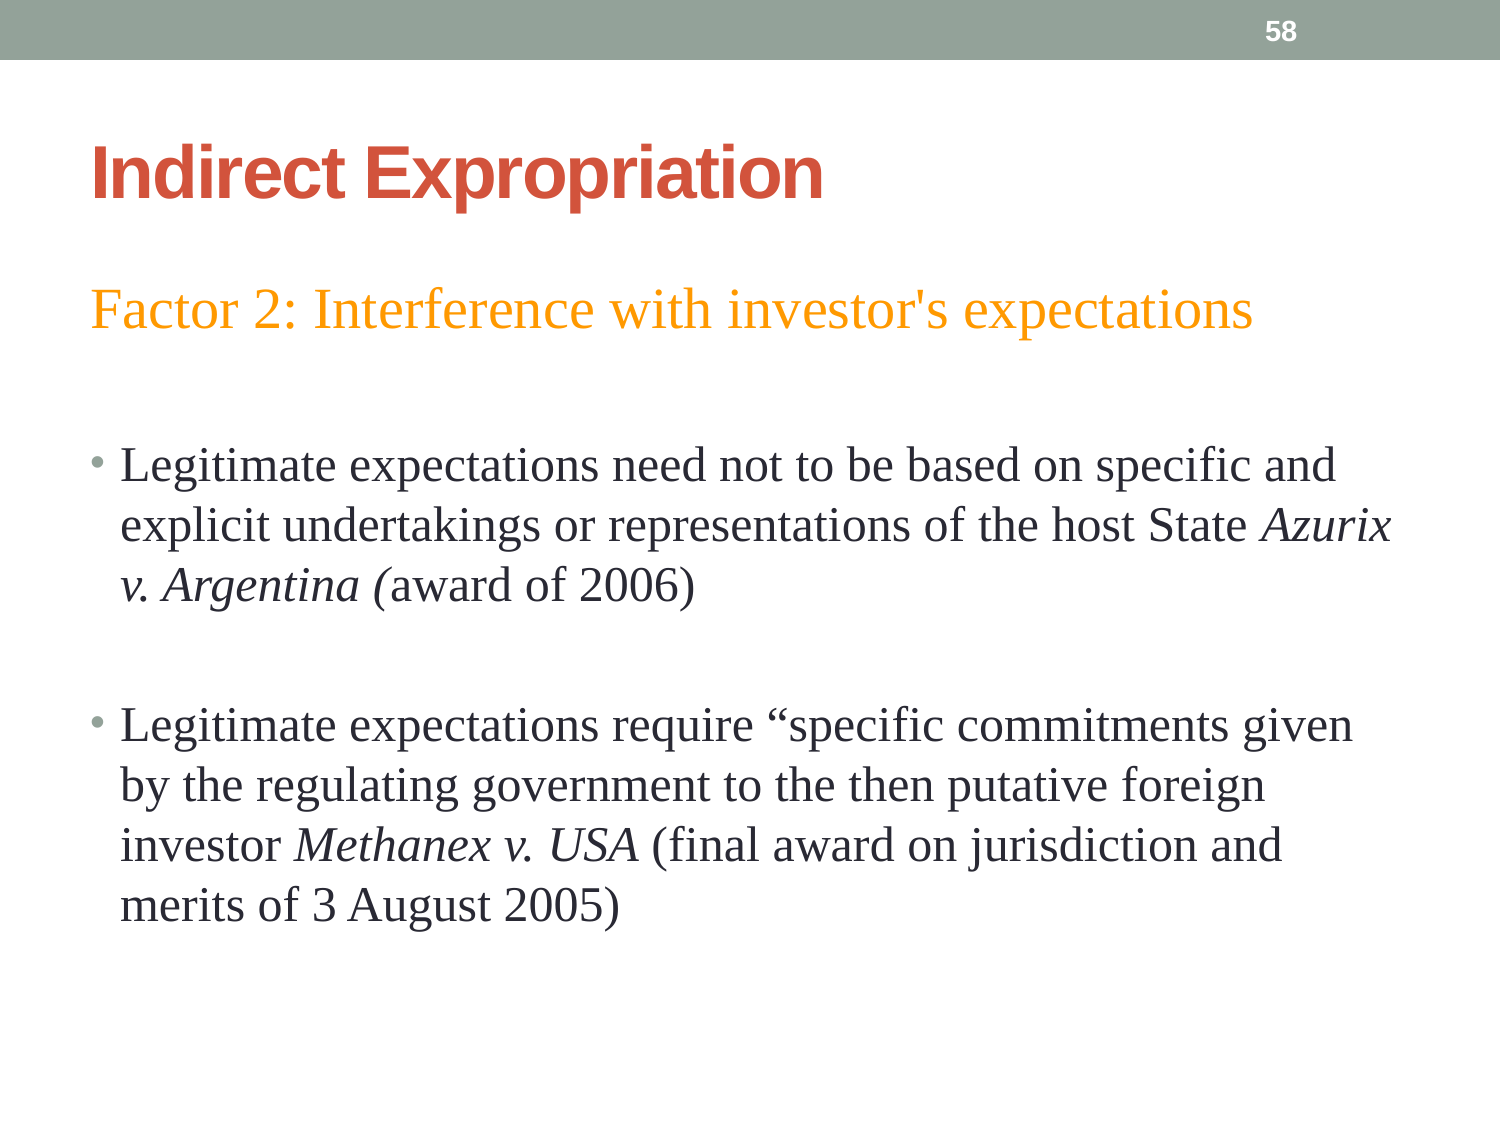

# Indirect Expropriation
Factor 2: Interference with investor's expectations
Legitimate expectations need not to be based on specific and explicit undertakings or representations of the host State Azurix v. Argentina (award of 2006)
Legitimate expectations require “specific commitments given by the regulating government to the then putative foreign investor Methanex v. USA (final award on jurisdiction and merits of 3 August 2005)